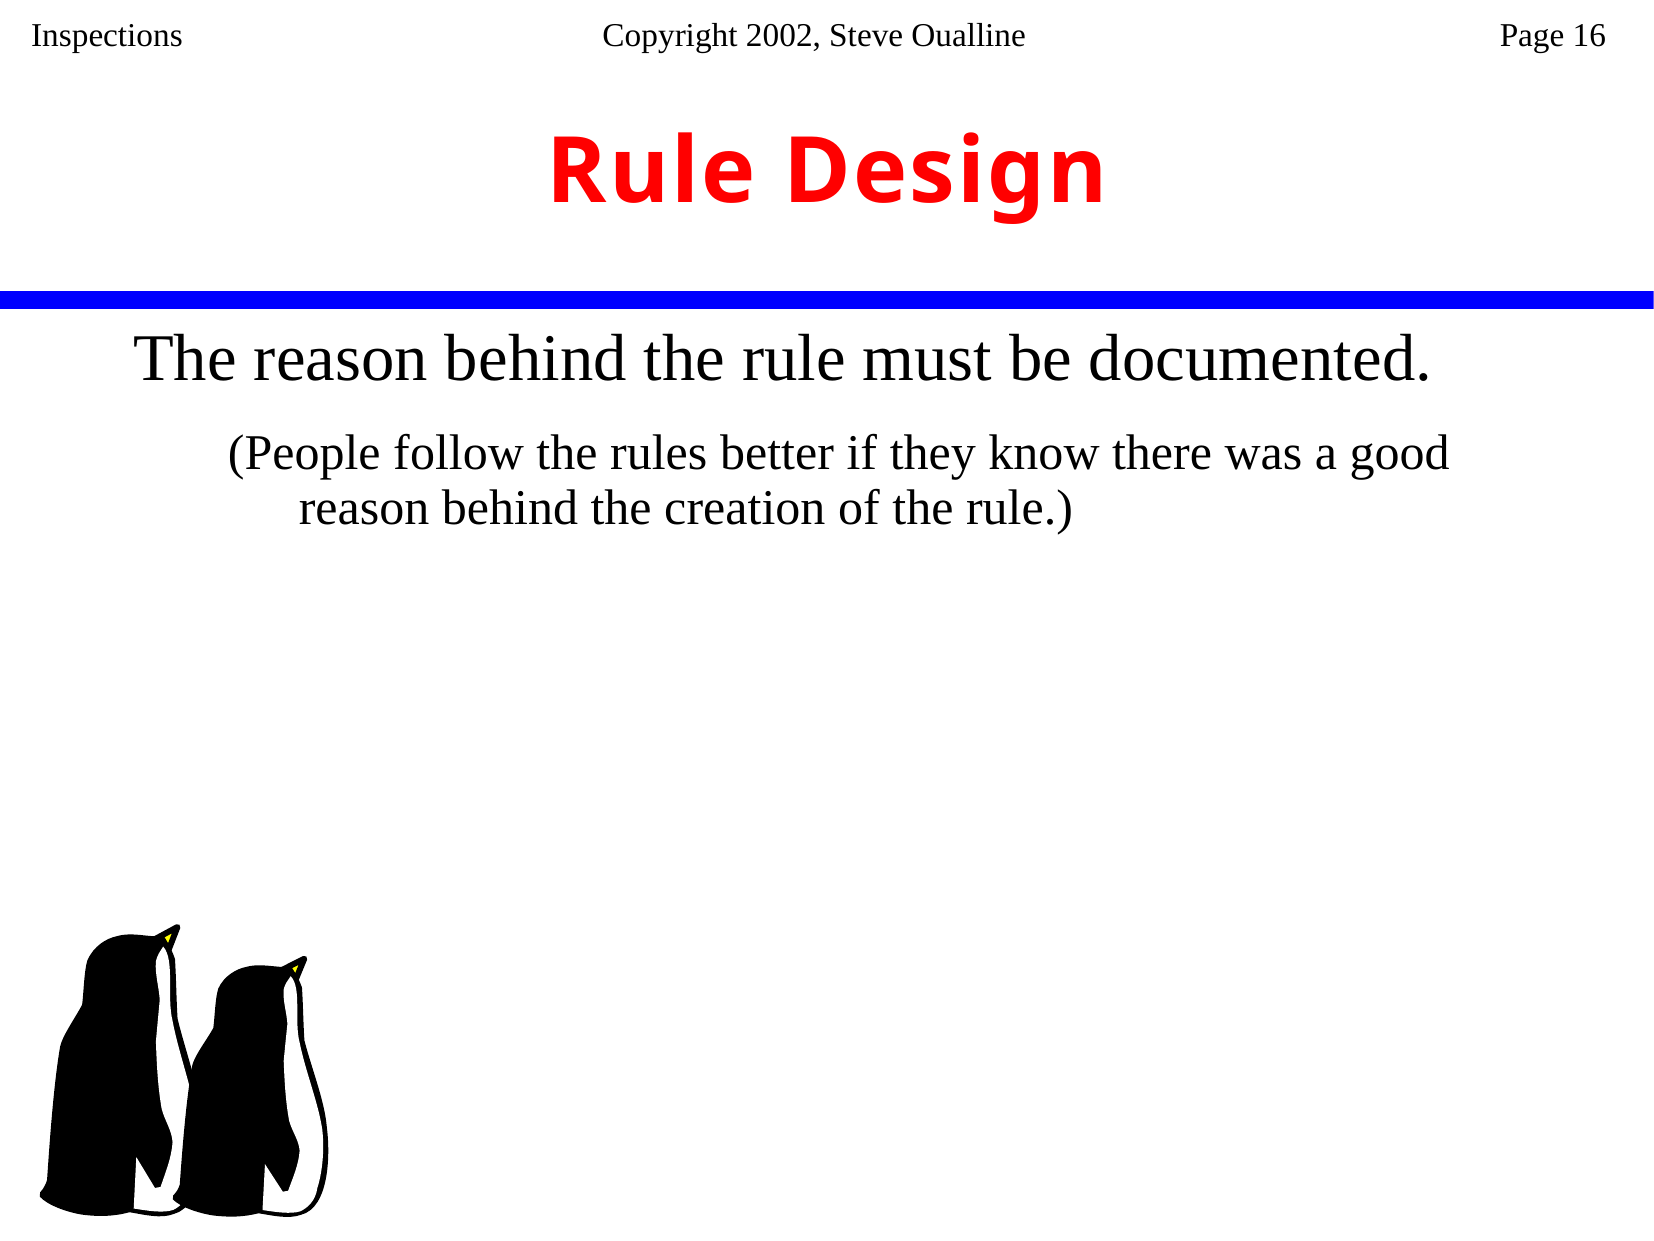

# Rule Design
The reason behind the rule must be documented.
(People follow the rules better if they know there was a good reason behind the creation of the rule.)